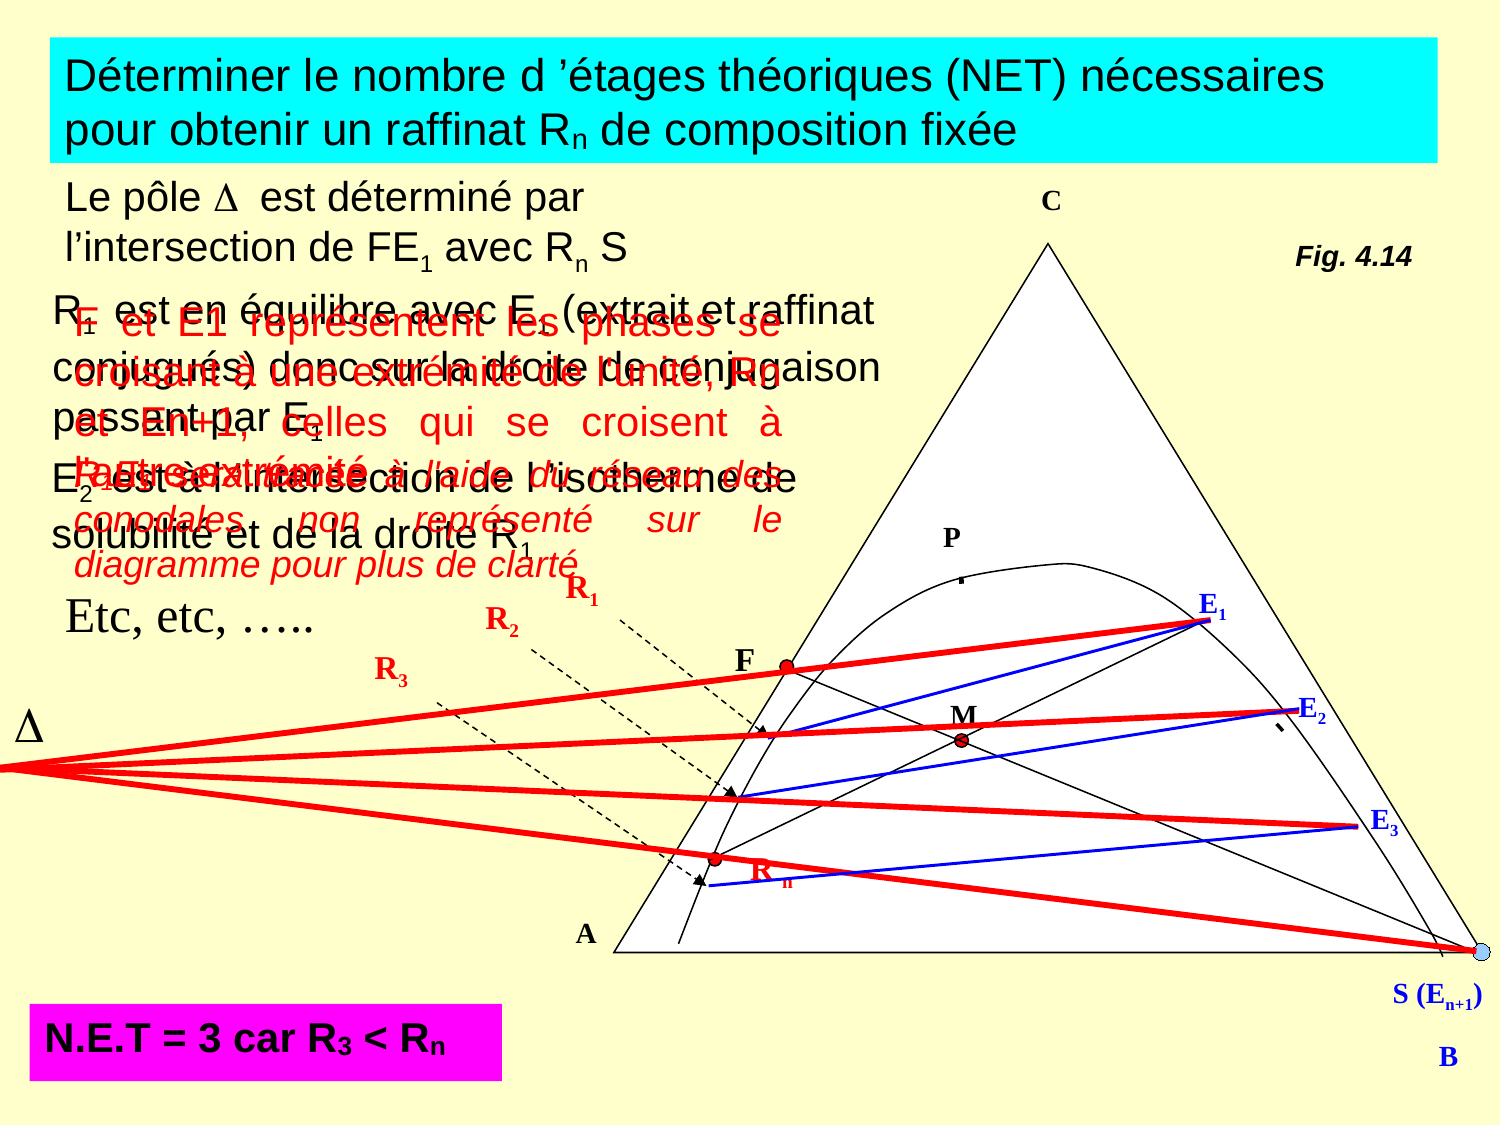

Déterminer le nombre d ’étages théoriques (NET) nécessaires pour obtenir un raffinat Rn de composition fixée
Le pôle est déterminé par l’intersection de FE1 avec Rn S
C
P
A
Fig. 4.14
R1 est en équilibre avec E1 (extrait et raffinat conjugués) donc sur la droite de conjugaison passant par E1
F et E1 représentent les phases se croisant à une extrémité de l'unité, Rn et En+1, celles qui se croisent à l'autre extrémité
E2 est à l ’intersection de l ’isotherme de solubilité et de la droite R1
R1E1 sera tracée à l'aide du réseau des conodales non représenté sur le diagramme pour plus de clarté
R1
Etc, etc, …..
E1
R2
F
R3
E2

M
E3
R n
S (En+1)
B
N.E.T = 3 car R3 < Rn